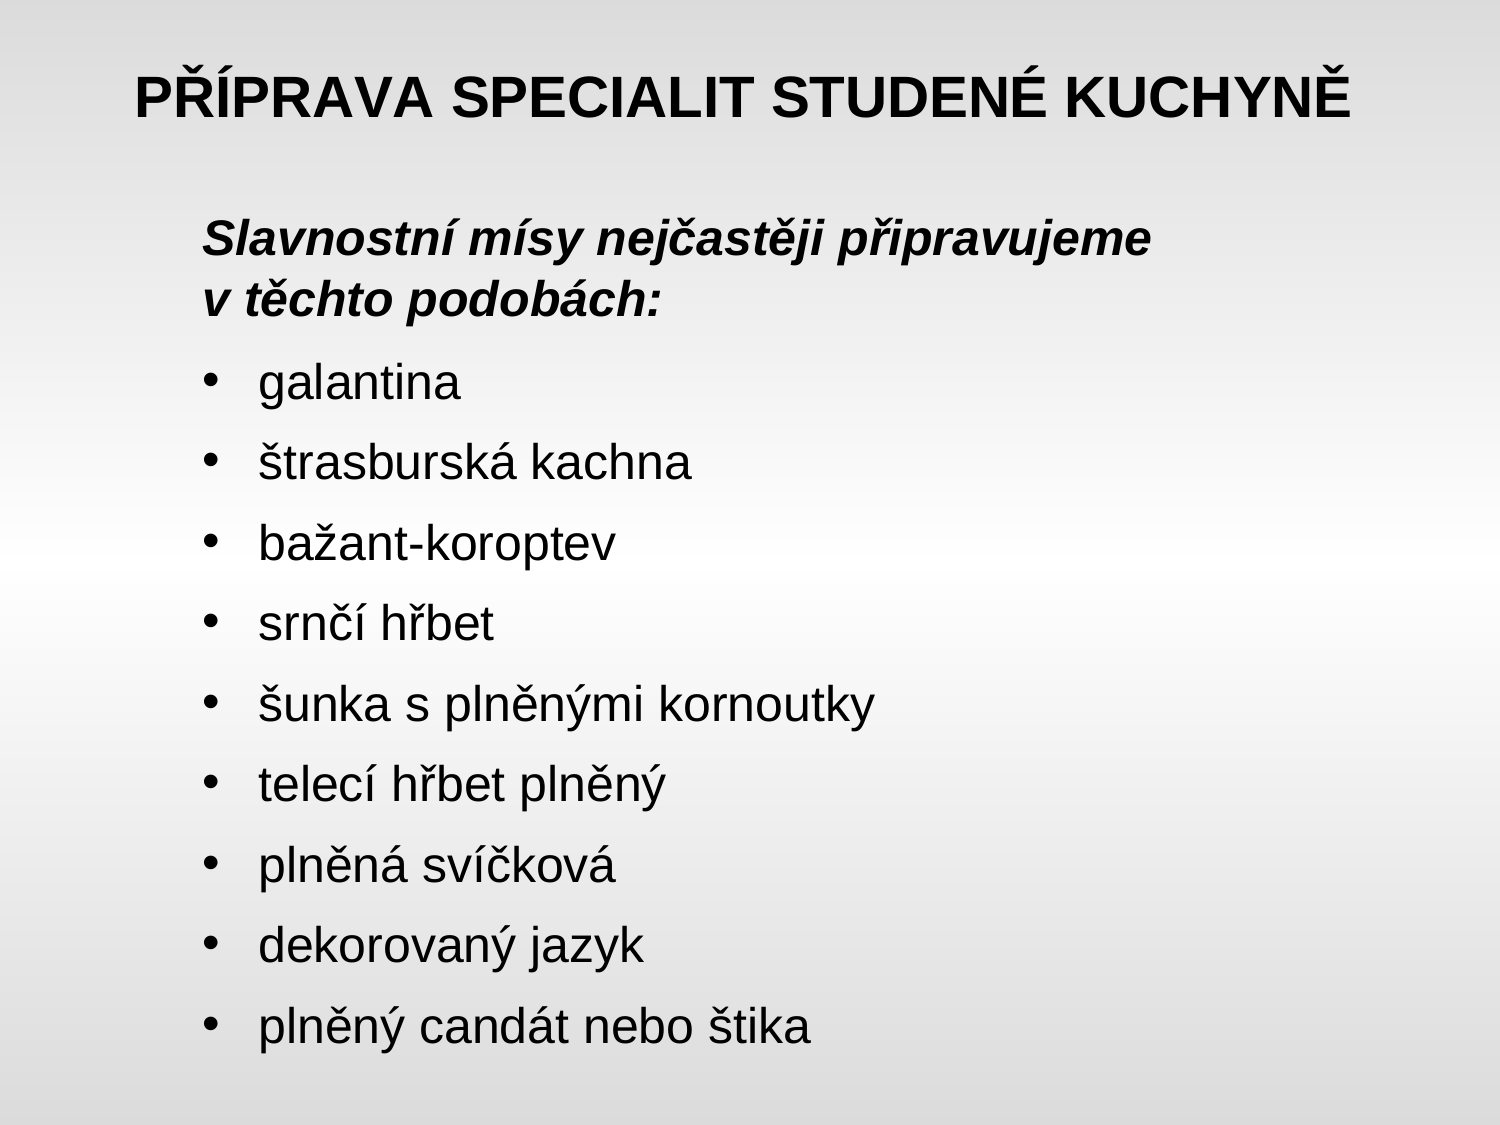

# PŘÍPRAVA SPECIALIT STUDENÉ KUCHYNĚ
Slavnostní mísy nejčastěji připravujeme
v těchto podobách:
galantina
štrasburská kachna
bažant-koroptev
srnčí hřbet
šunka s plněnými kornoutky
telecí hřbet plněný
plněná svíčková
dekorovaný jazyk
plněný candát nebo štika